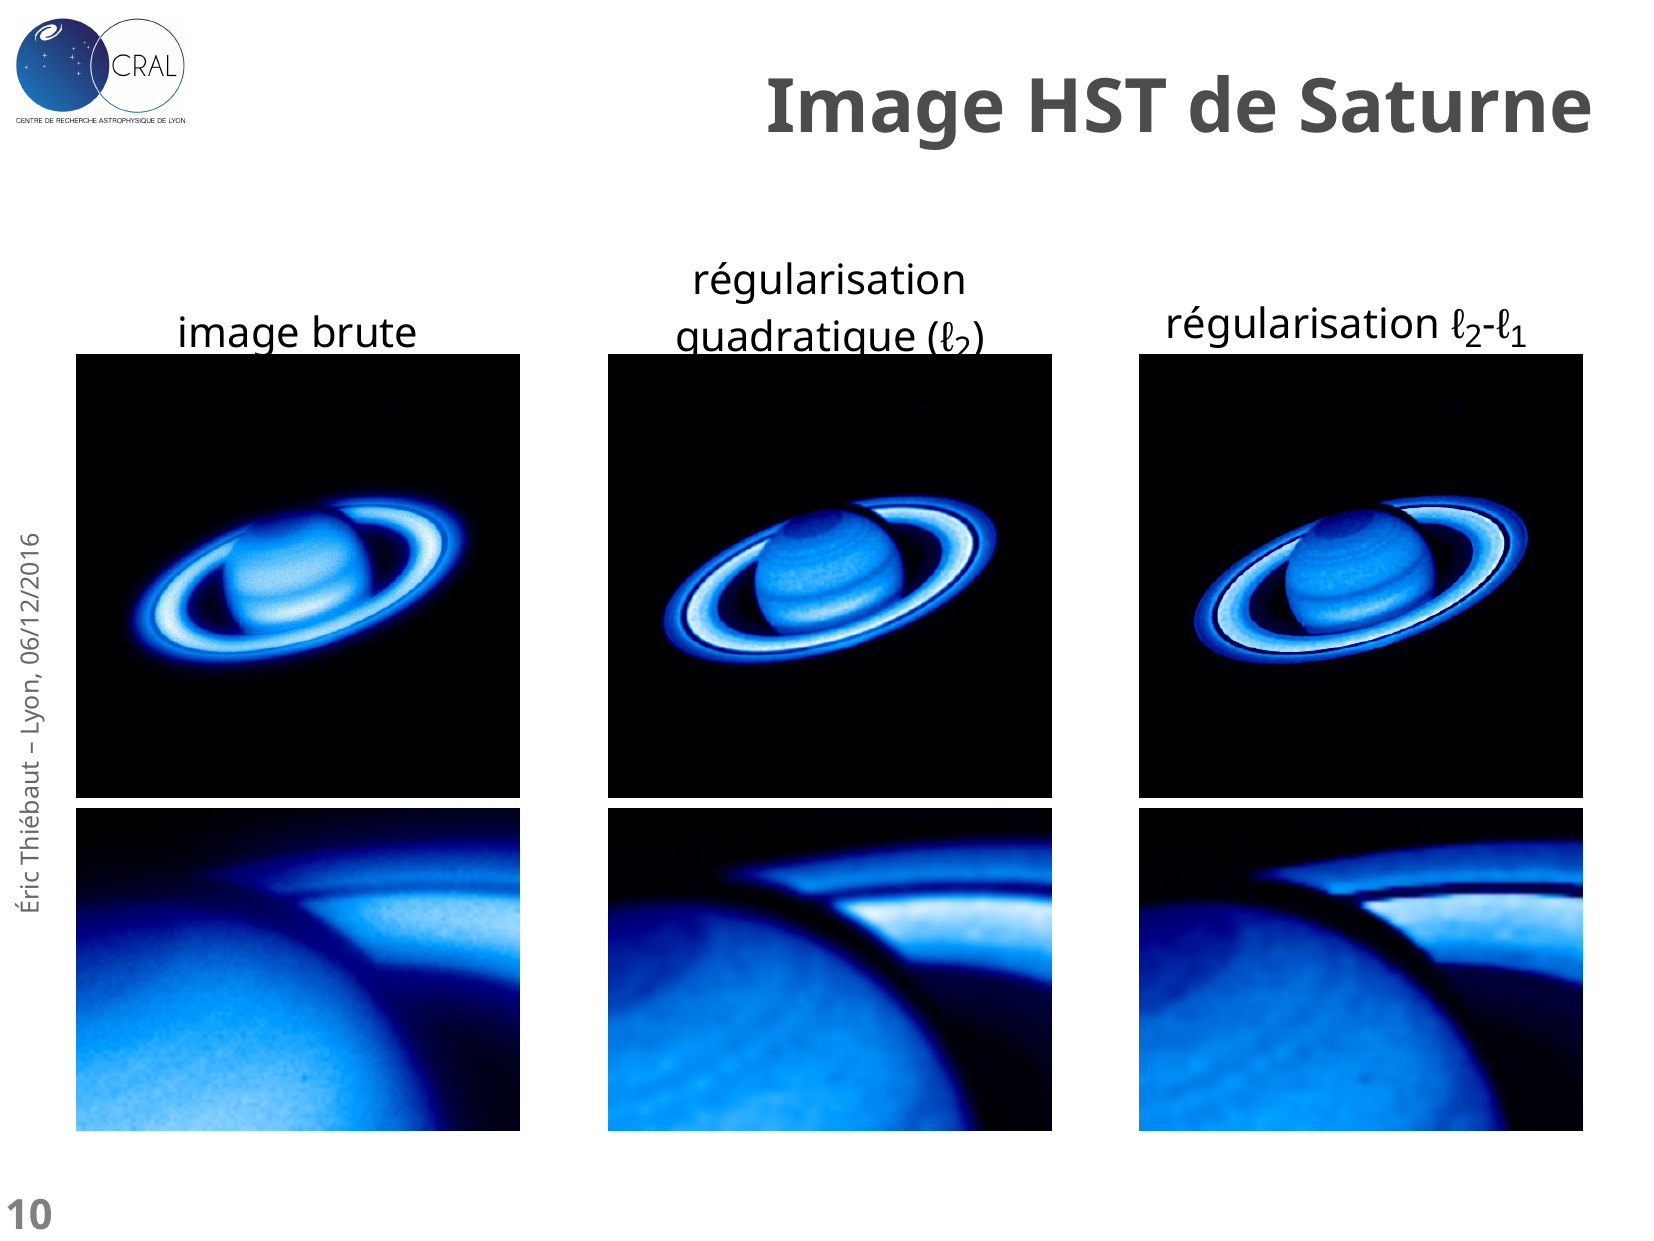

# Image HST de Saturne
régularisation quadratique (ℓ2)
régularisation ℓ2-ℓ1
image brute
10